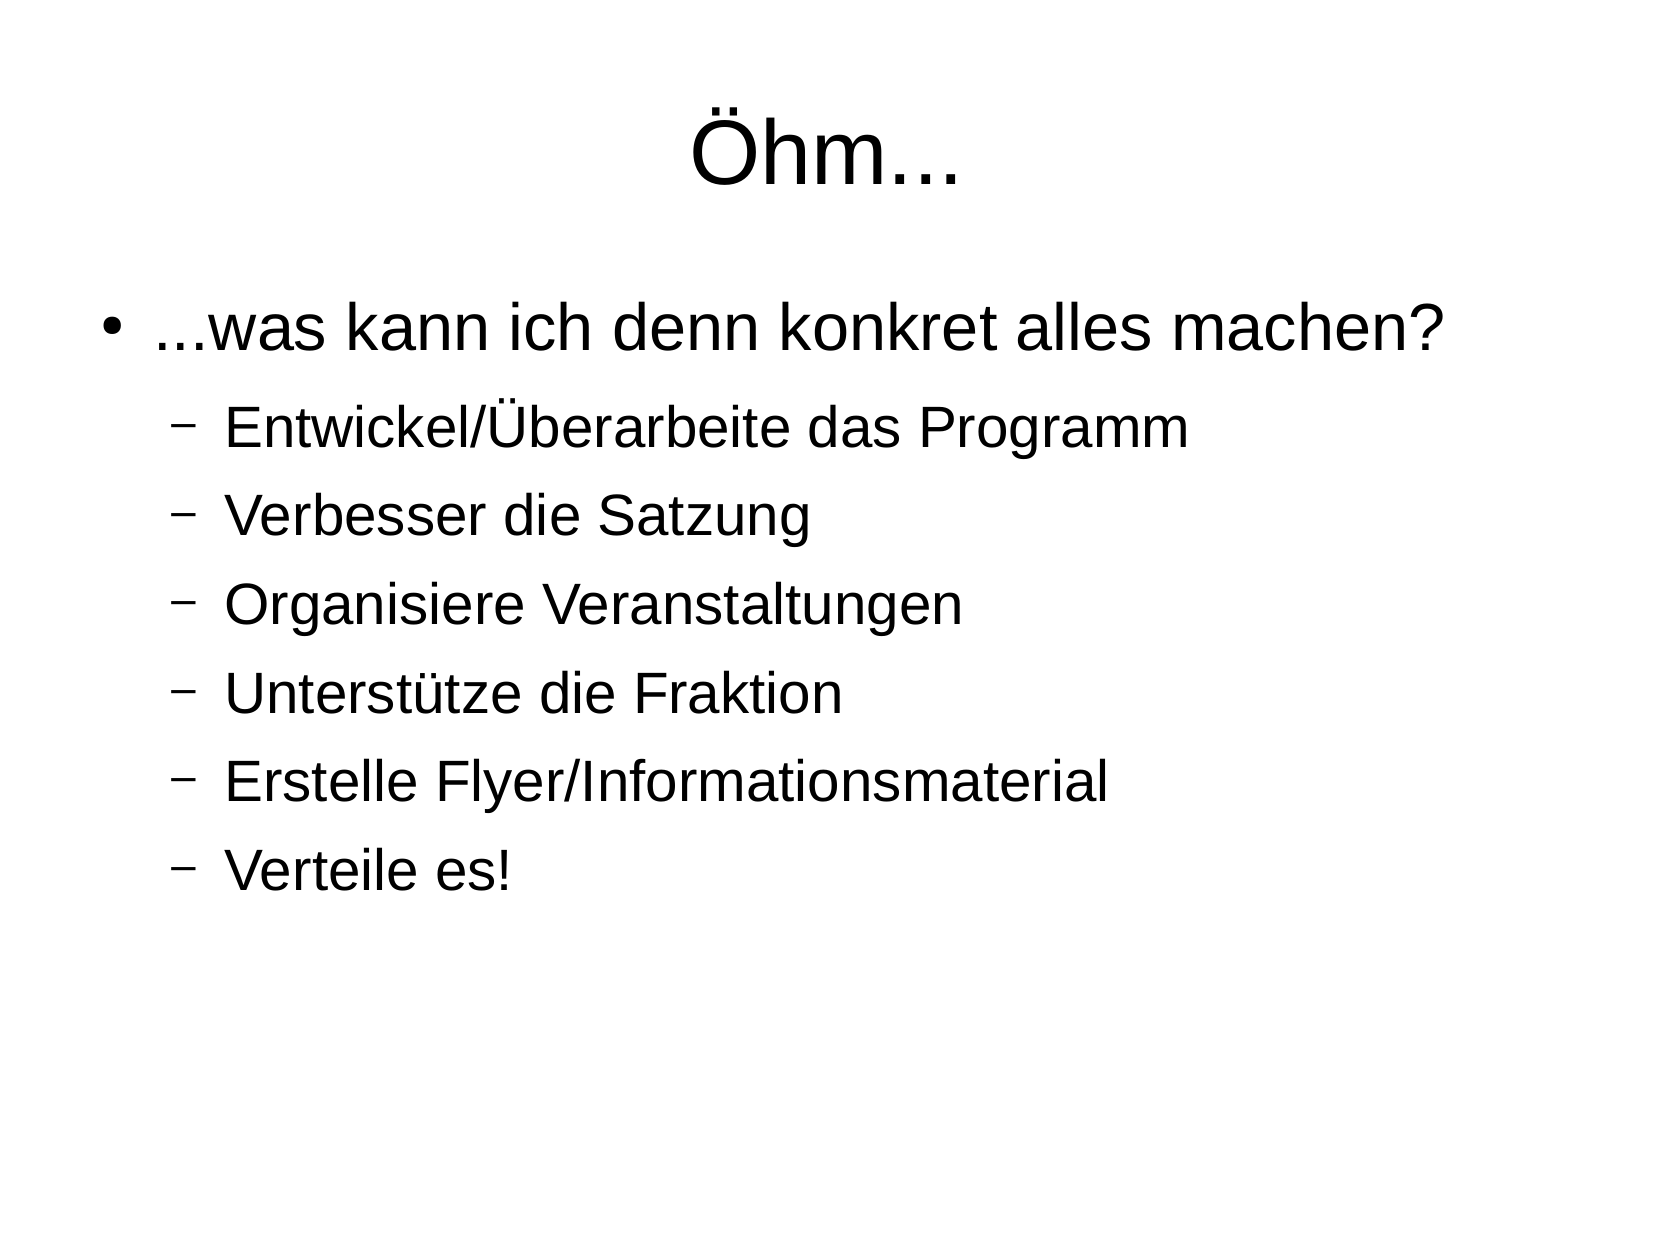

# Öhm...
...was kann ich denn konkret alles machen?
Entwickel/Überarbeite das Programm
Verbesser die Satzung
Organisiere Veranstaltungen
Unterstütze die Fraktion
Erstelle Flyer/Informationsmaterial
Verteile es!